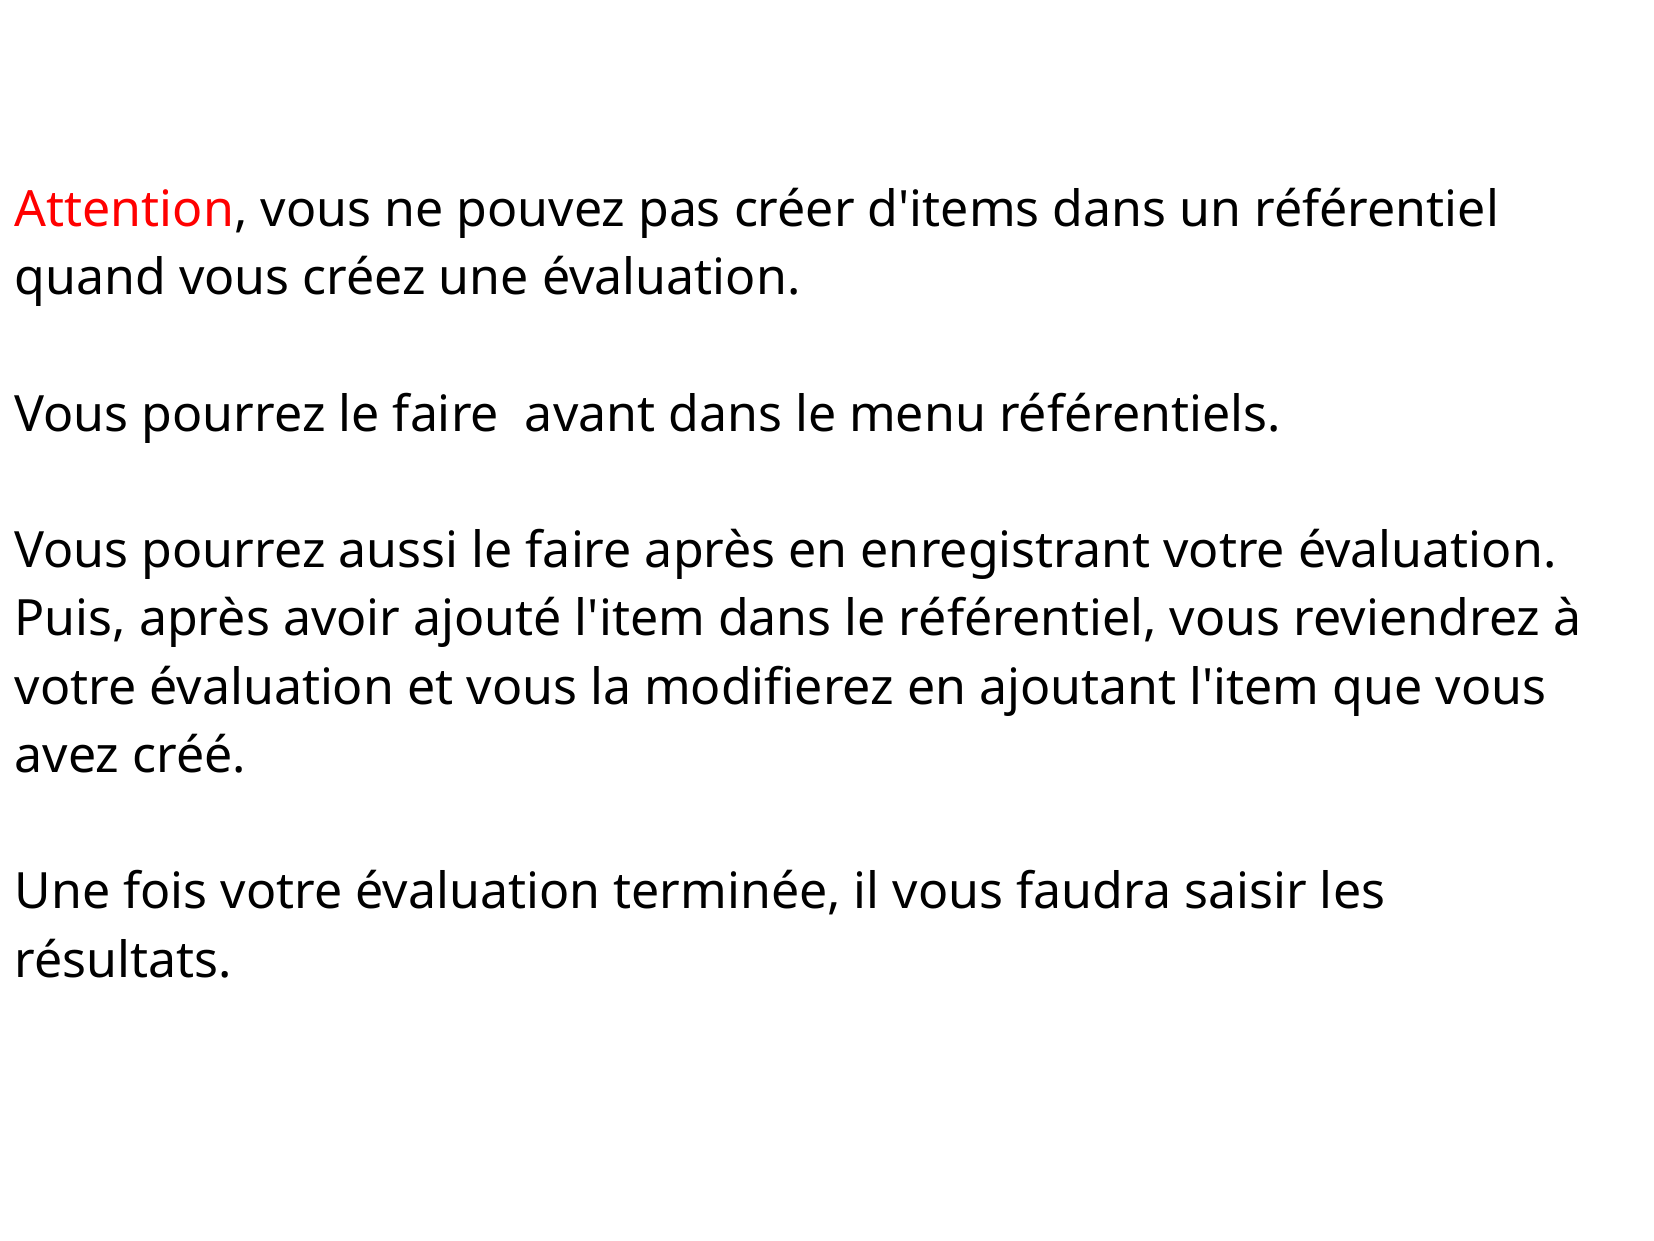

Attention, vous ne pouvez pas créer d'items dans un référentiel quand vous créez une évaluation.
Vous pourrez le faire avant dans le menu référentiels.
Vous pourrez aussi le faire après en enregistrant votre évaluation. Puis, après avoir ajouté l'item dans le référentiel, vous reviendrez à votre évaluation et vous la modifierez en ajoutant l'item que vous avez créé.
Une fois votre évaluation terminée, il vous faudra saisir les résultats.